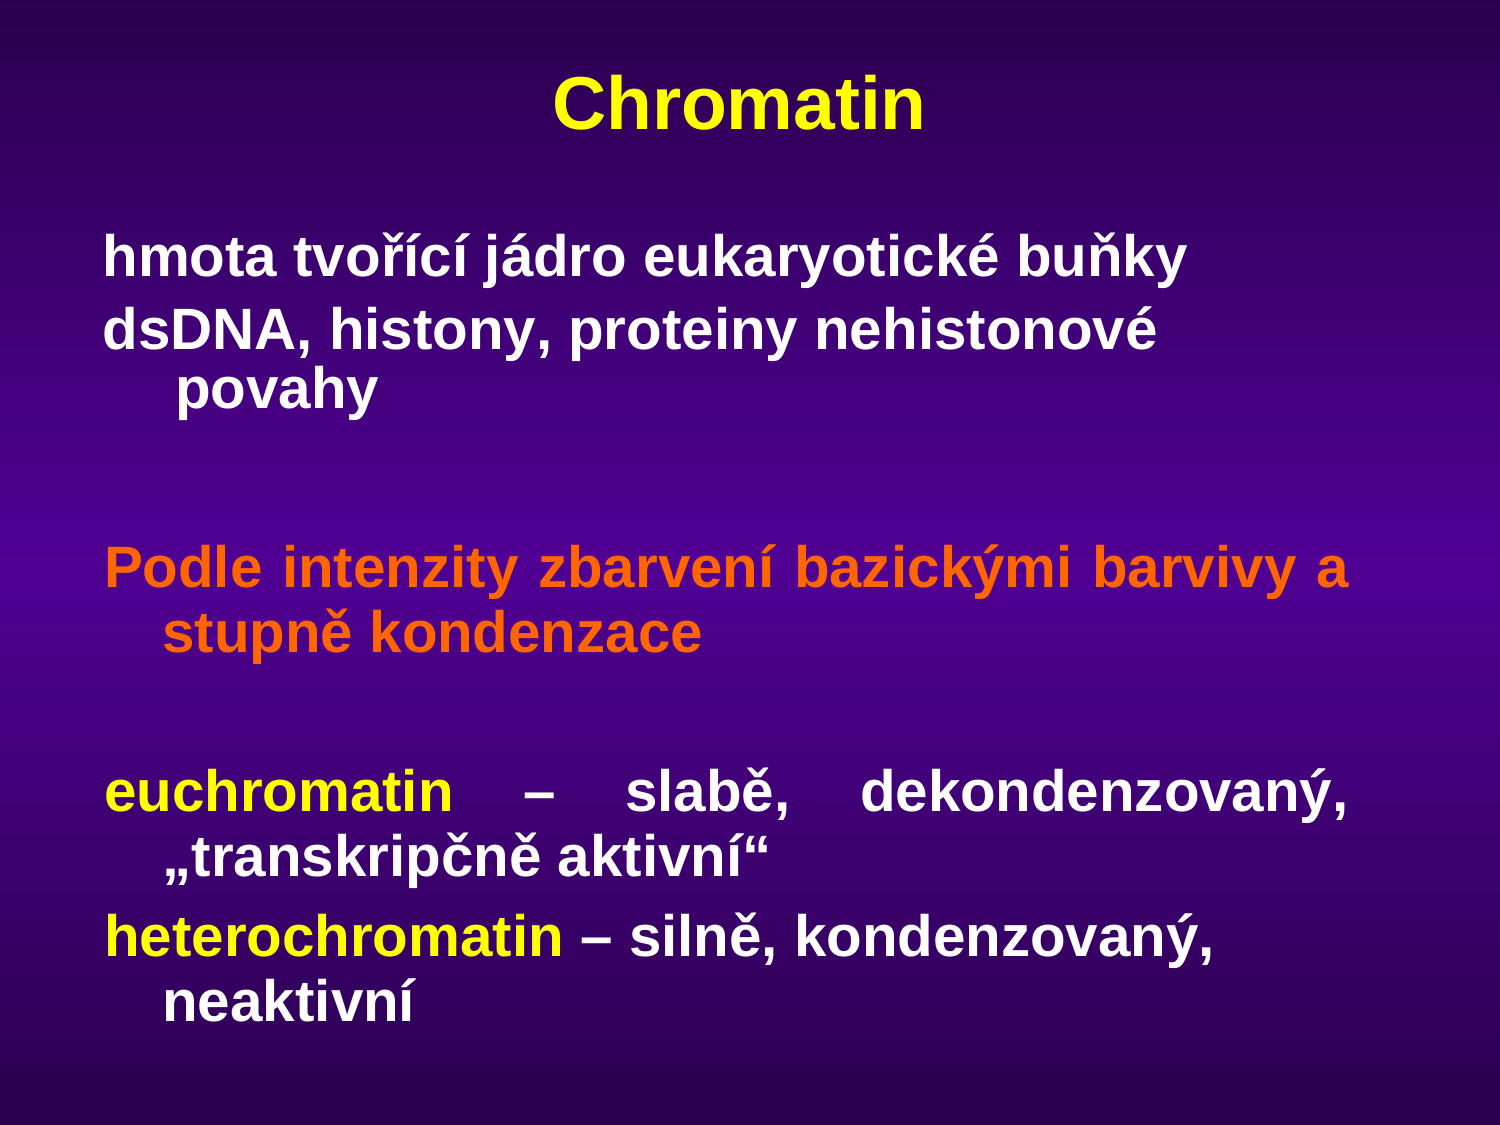

# Chromatin
hmota tvořící jádro eukaryotické buňky
dsDNA, histony, proteiny nehistonové povahy
Podle intenzity zbarvení bazickými barvivy a stupně kondenzace
euchromatin – slabě, dekondenzovaný, „transkripčně aktivní“
heterochromatin – silně, kondenzovaný, neaktivní